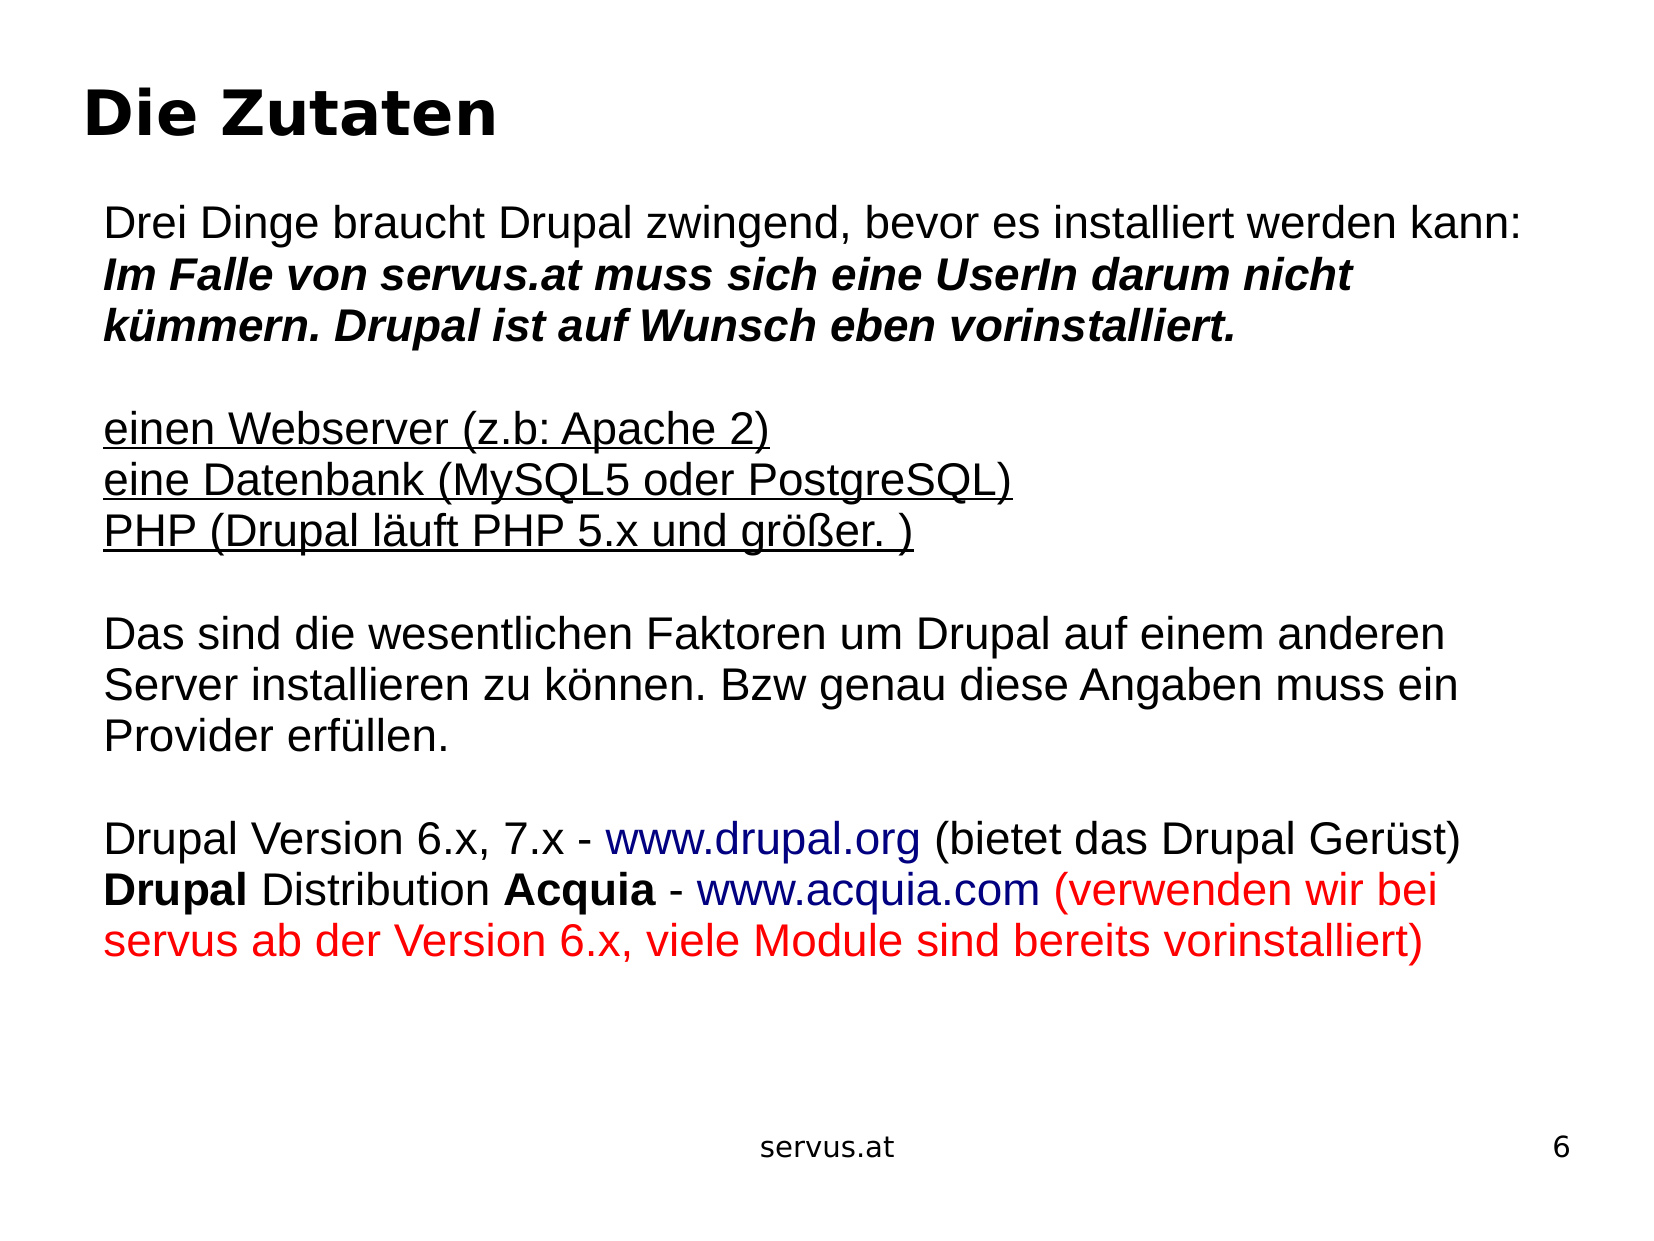

# Die Zutaten
Drei Dinge braucht Drupal zwingend, bevor es installiert werden kann:
Im Falle von servus.at muss sich eine UserIn darum nicht kümmern. Drupal ist auf Wunsch eben vorinstalliert.
einen Webserver (z.b: Apache 2)
eine Datenbank (MySQL5 oder PostgreSQL)
PHP (Drupal läuft PHP 5.x und größer. )
Das sind die wesentlichen Faktoren um Drupal auf einem anderen Server installieren zu können. Bzw genau diese Angaben muss ein Provider erfüllen.
Drupal Version 6.x, 7.x - www.drupal.org (bietet das Drupal Gerüst)
Drupal Distribution Acquia - www.acquia.com (verwenden wir bei servus ab der Version 6.x, viele Module sind bereits vorinstalliert)
servus.at
6